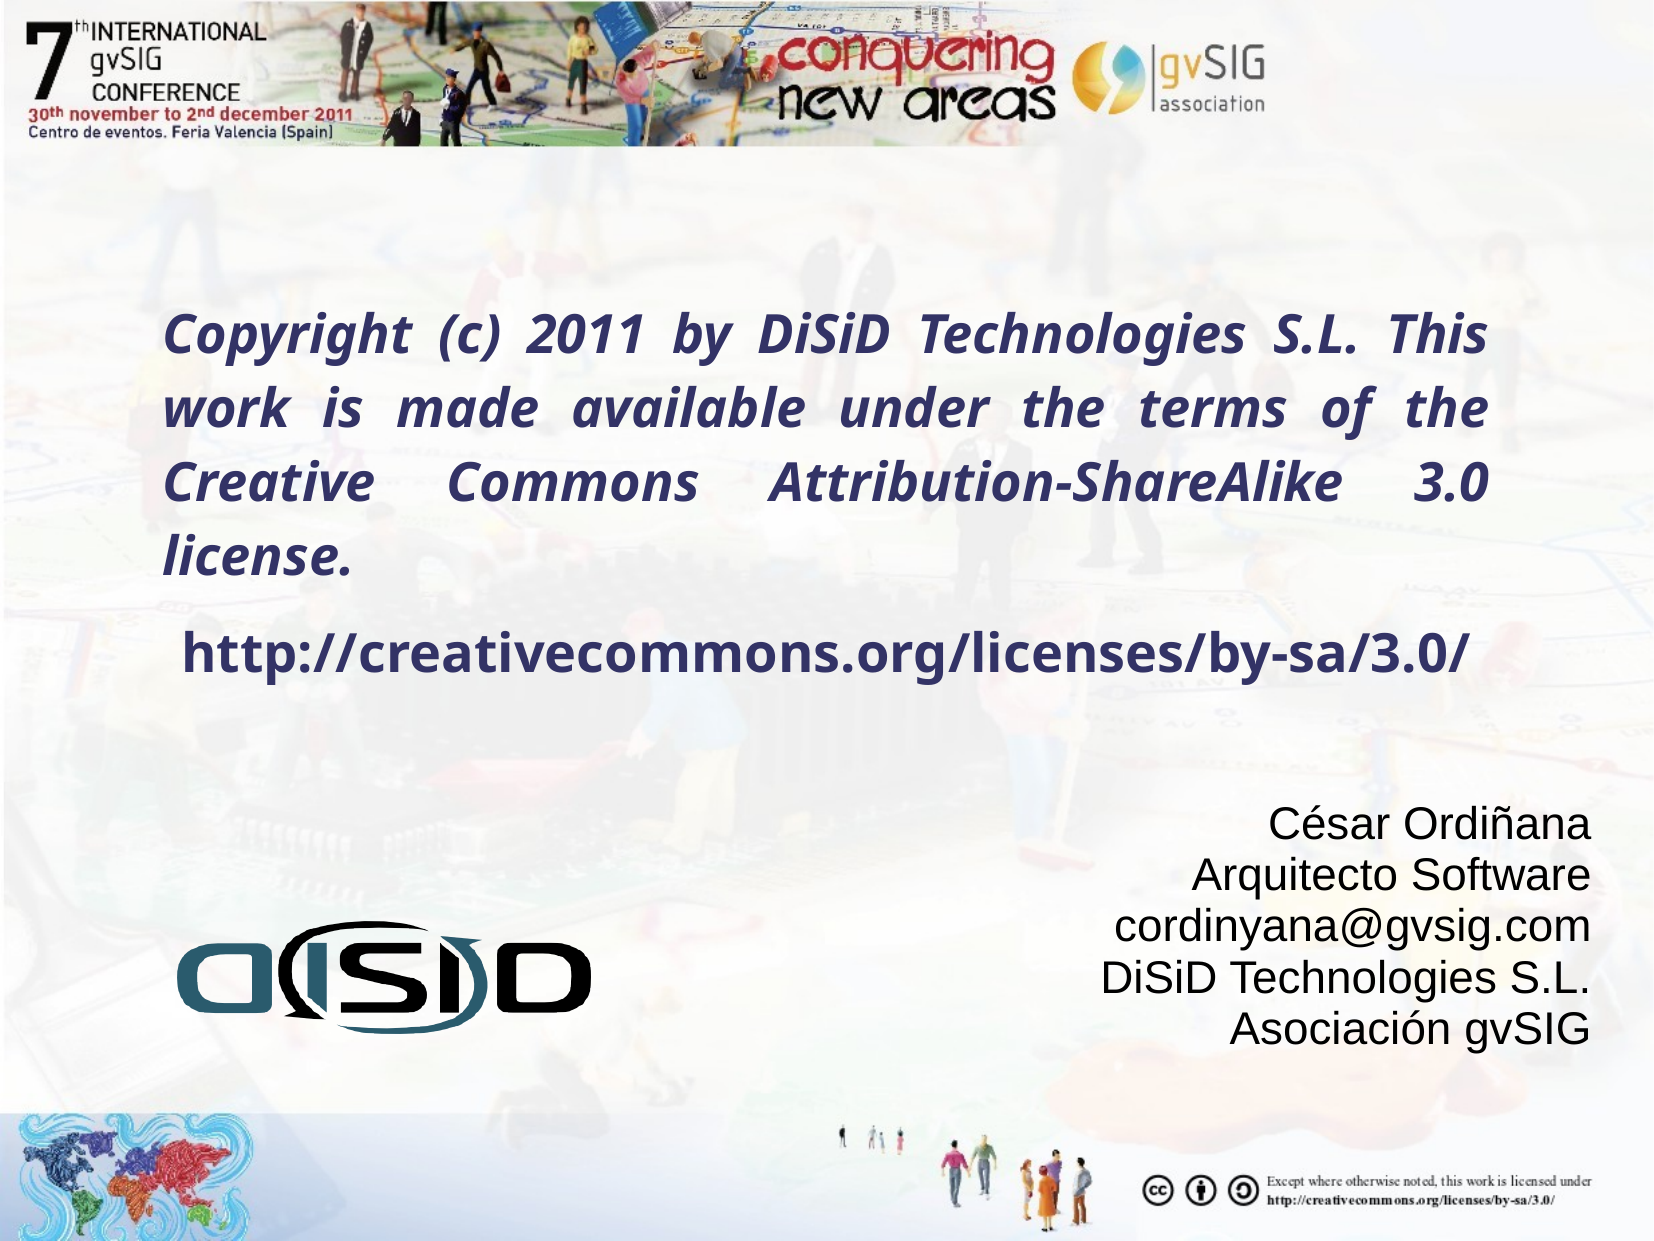

# Copyright (c) 2011 by DiSiD Technologies S.L. This work is made available under the terms of the Creative Commons Attribution-ShareAlike 3.0 license.
http://creativecommons.org/licenses/by-sa/3.0/
César Ordiñana
Arquitecto Software
cordinyana@gvsig.com
DiSiD Technologies S.L.
Asociación gvSIG